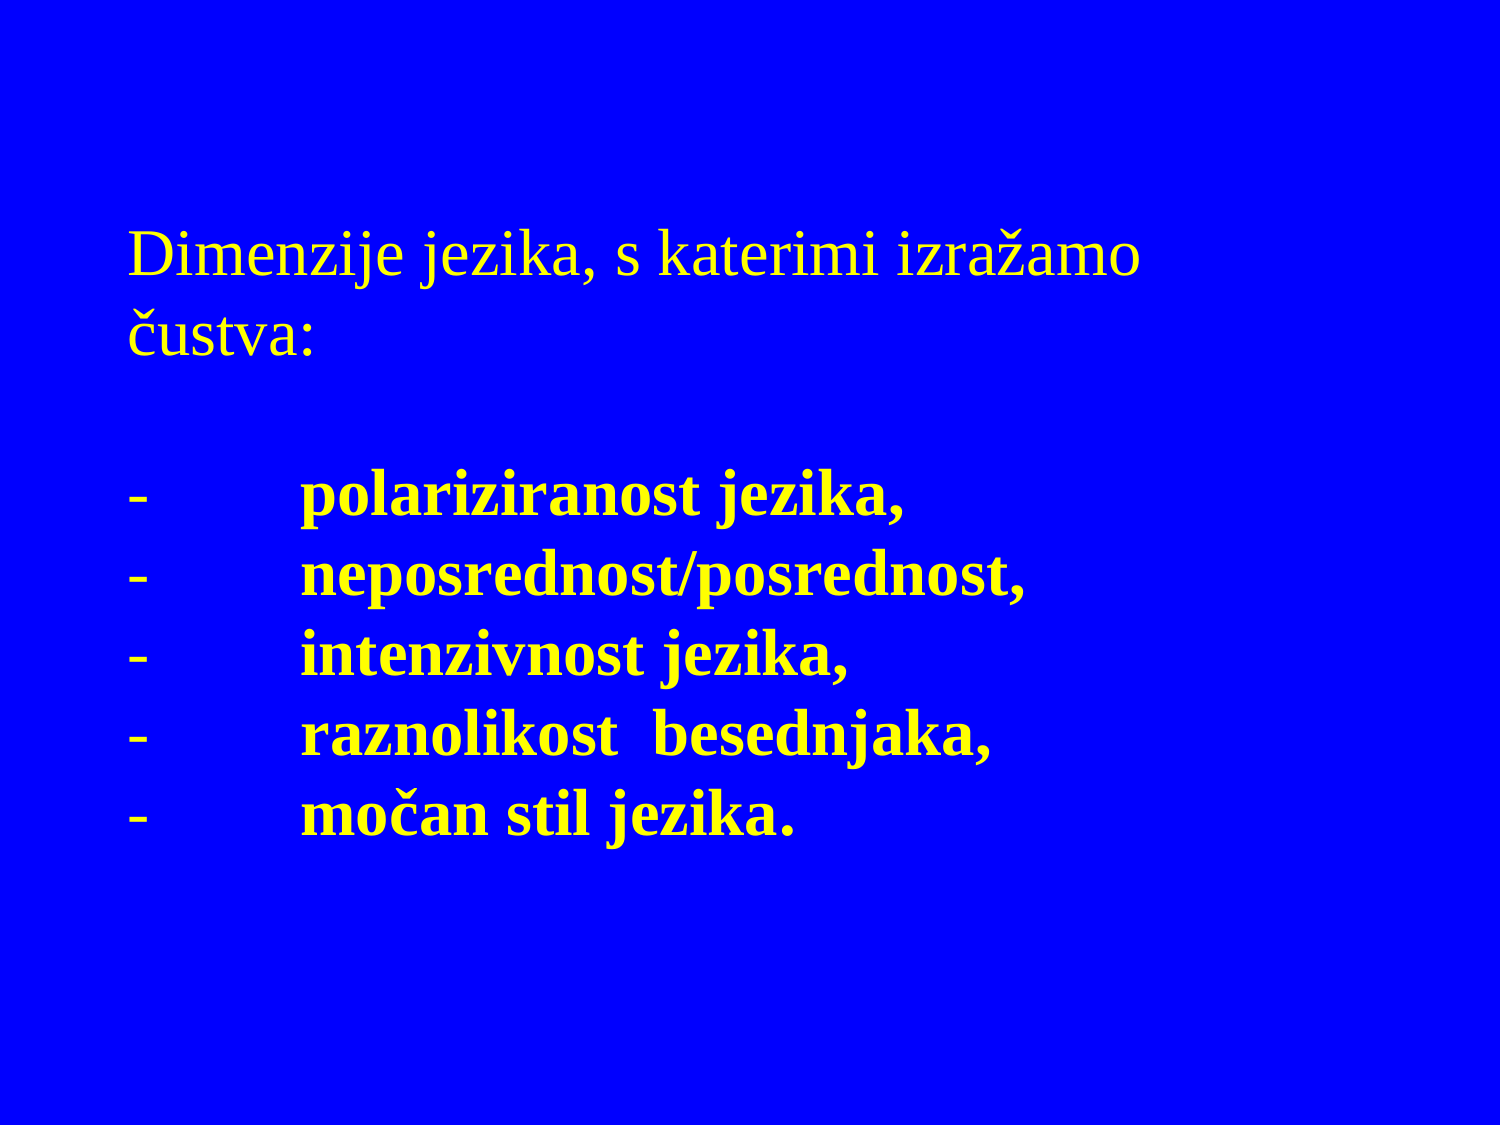

# Dimenzije jezika, s katerimi izražamo čustva:   -         polariziranost jezika, -         neposrednost/posrednost, -         intenzivnost jezika, -         raznolikost besednjaka, - močan stil jezika.